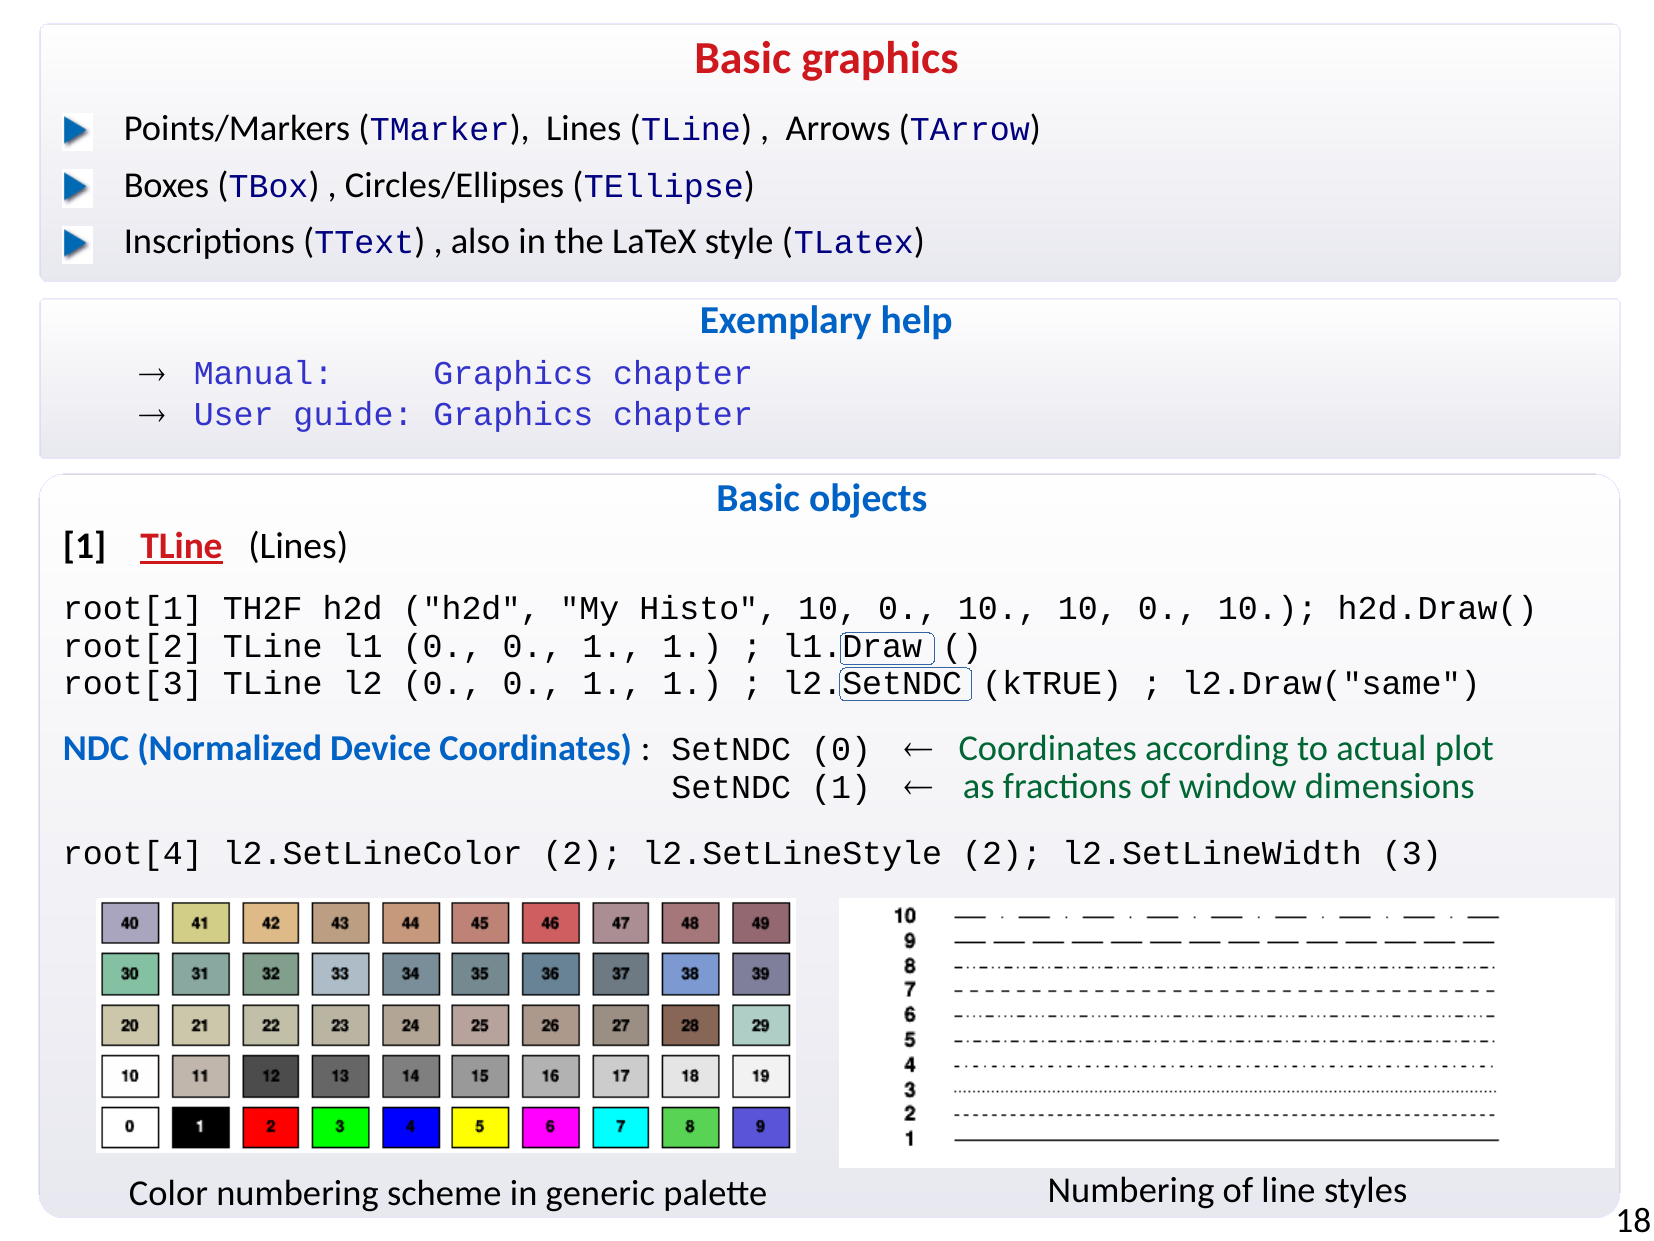

Basic graphics
 Points/Markers (TMarker), Lines (TLine) , Arrows (TArrow)
 Boxes (TBox) , Circles/Ellipses (TEllipse)
 Inscriptions (TText) , also in the LaTeX style (TLatex)
Exemplary help
 	 Manual: Graphics chapter
 	 User guide: Graphics chapter
Basic objects
[1] TLine (Lines)
root[1] TH2F h2d ("h2d", "My Histo", 10, 0., 10., 10, 0., 10.); h2d.Draw()
root[2] TLine l1 (0., 0., 1., 1.) ; l1.Draw ()
root[3] TLine l2 (0., 0., 1., 1.) ; l2.SetNDC (kTRUE) ; l2.Draw("same")
NDC (Normalized Device Coordinates) :	 SetNDC (0)  Coordinates according to actual plot
								 SetNDC (1) 	as fractions of window dimensions
root[4] l2.SetLineColor (2); l2.SetLineStyle (2); l2.SetLineWidth (3)
Numbering of line styles
Color numbering scheme in generic palette